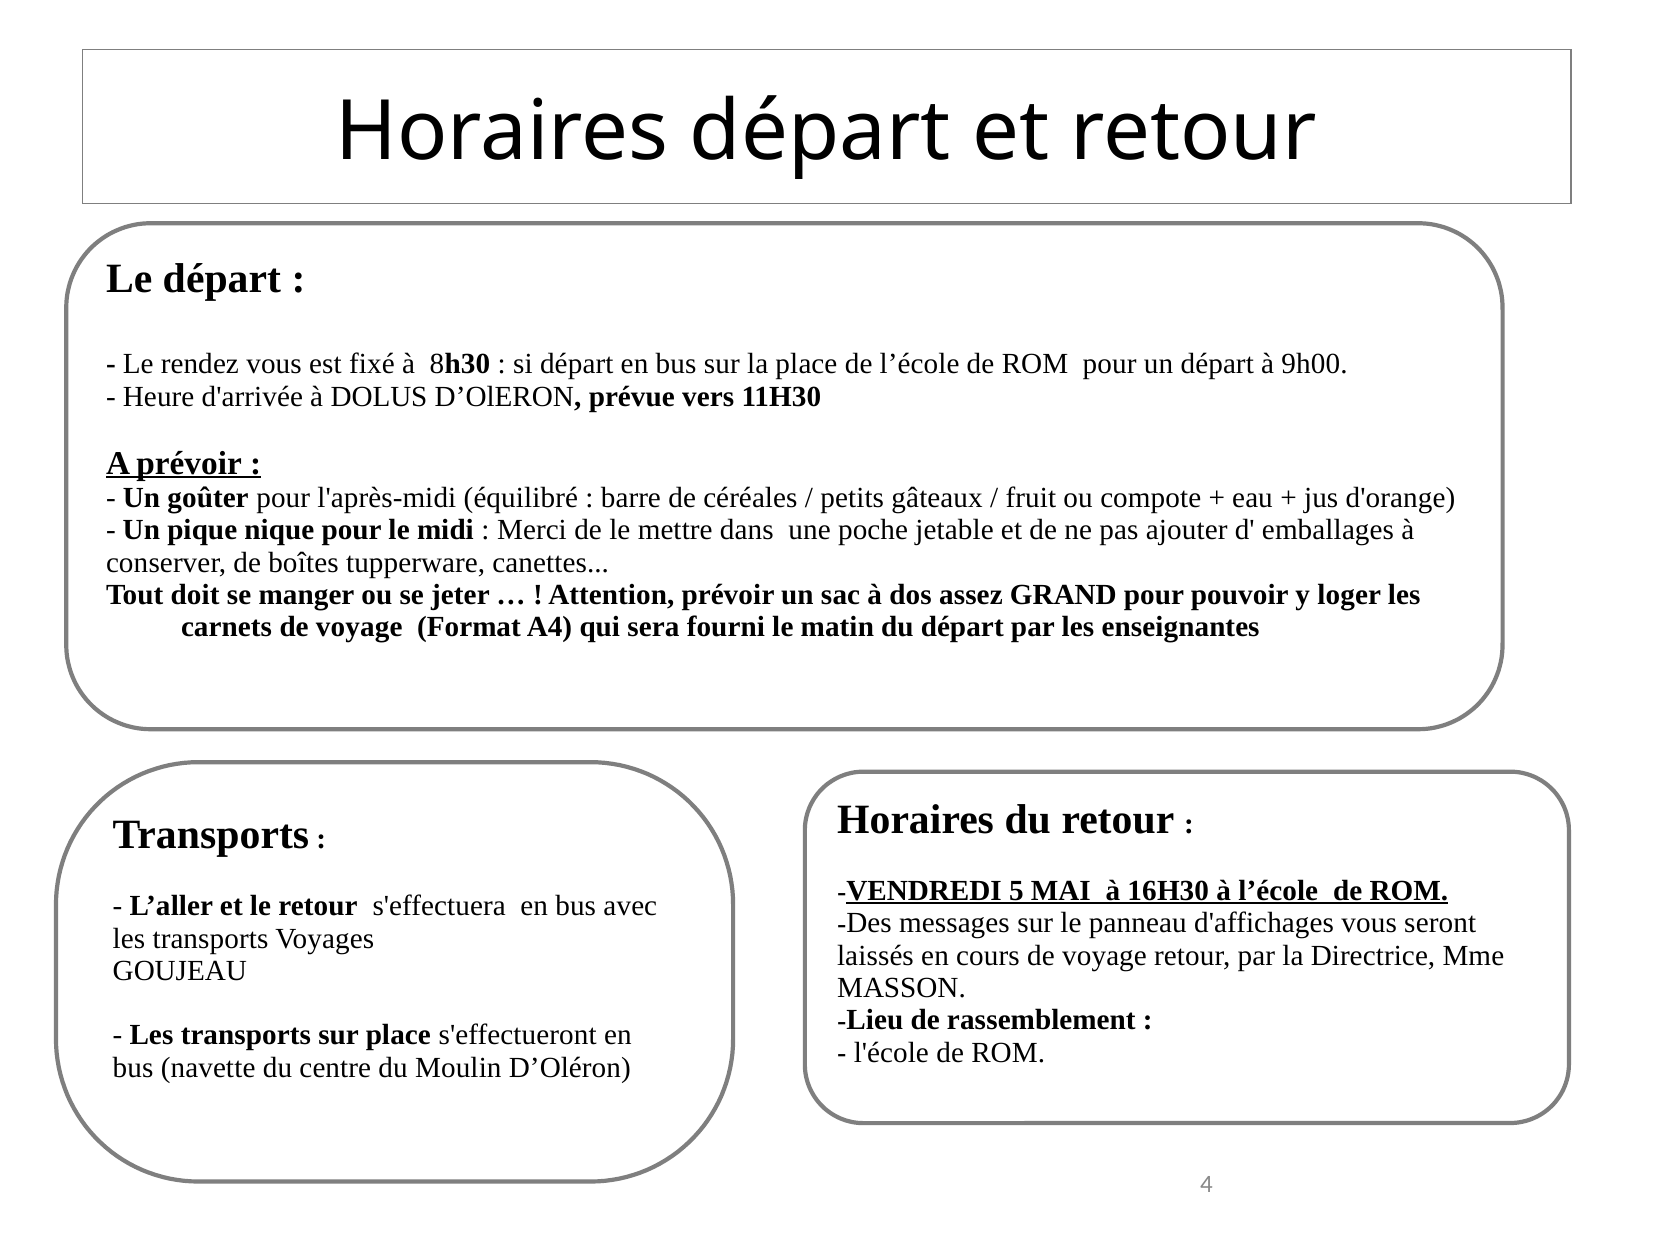

# Horaires départ et retour
Le départ :
- Le rendez vous est fixé à 8h30 : si départ en bus sur la place de l’école de ROM pour un départ à 9h00.
- Heure d'arrivée à DOLUS D’OlERON, prévue vers 11H30
A prévoir :
- Un goûter pour l'après-midi (équilibré : barre de céréales / petits gâteaux / fruit ou compote + eau + jus d'orange)
- Un pique nique pour le midi : Merci de le mettre dans une poche jetable et de ne pas ajouter d' emballages à
conserver, de boîtes tupperware, canettes...
Tout doit se manger ou se jeter … ! Attention, prévoir un sac à dos assez GRAND pour pouvoir y loger les carnets de voyage (Format A4) qui sera fourni le matin du départ par les enseignantes
Transports :
- L’aller et le retour s'effectuera en bus avec les transports Voyages
GOUJEAU
- Les transports sur place s'effectueront en bus (navette du centre du Moulin D’Oléron)
Horaires du retour :
VENDREDI 5 MAI à 16H30 à l’école de ROM.
Des messages sur le panneau d'affichages vous seront laissés en cours de voyage retour, par la Directrice, Mme MASSON.
Lieu de rassemblement :
 l'école de ROM.